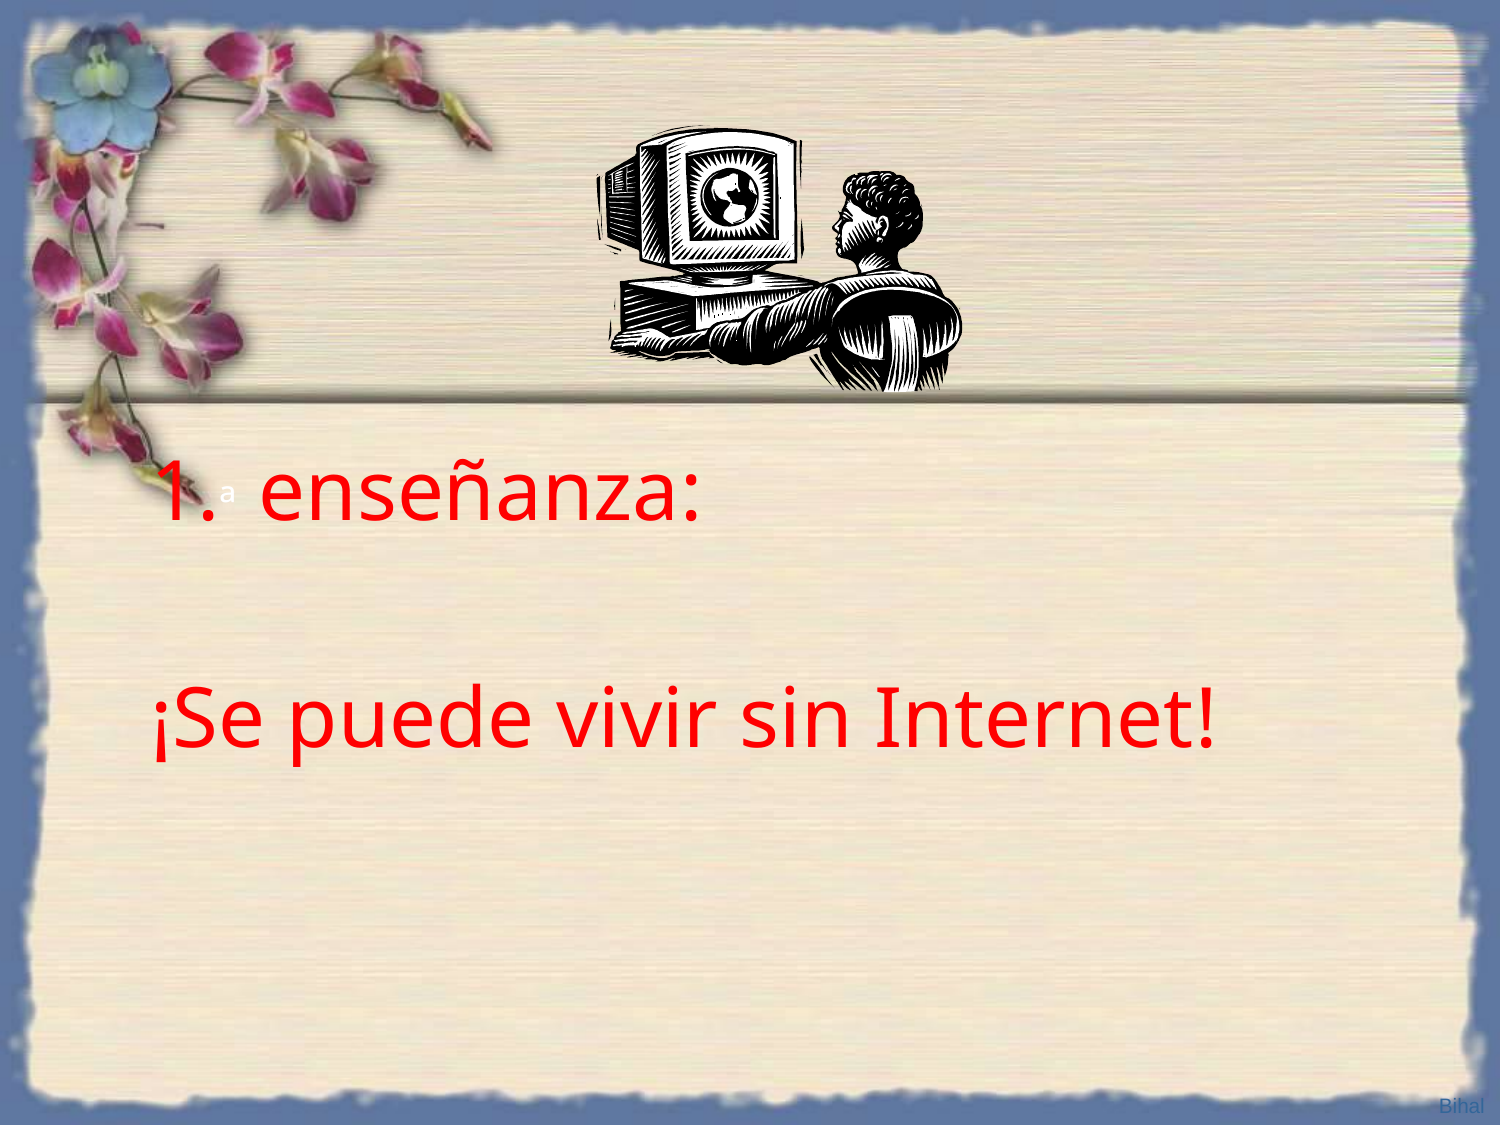

# 1.ª enseñanza: ¡Se puede vivir sin Internet!
Bihal